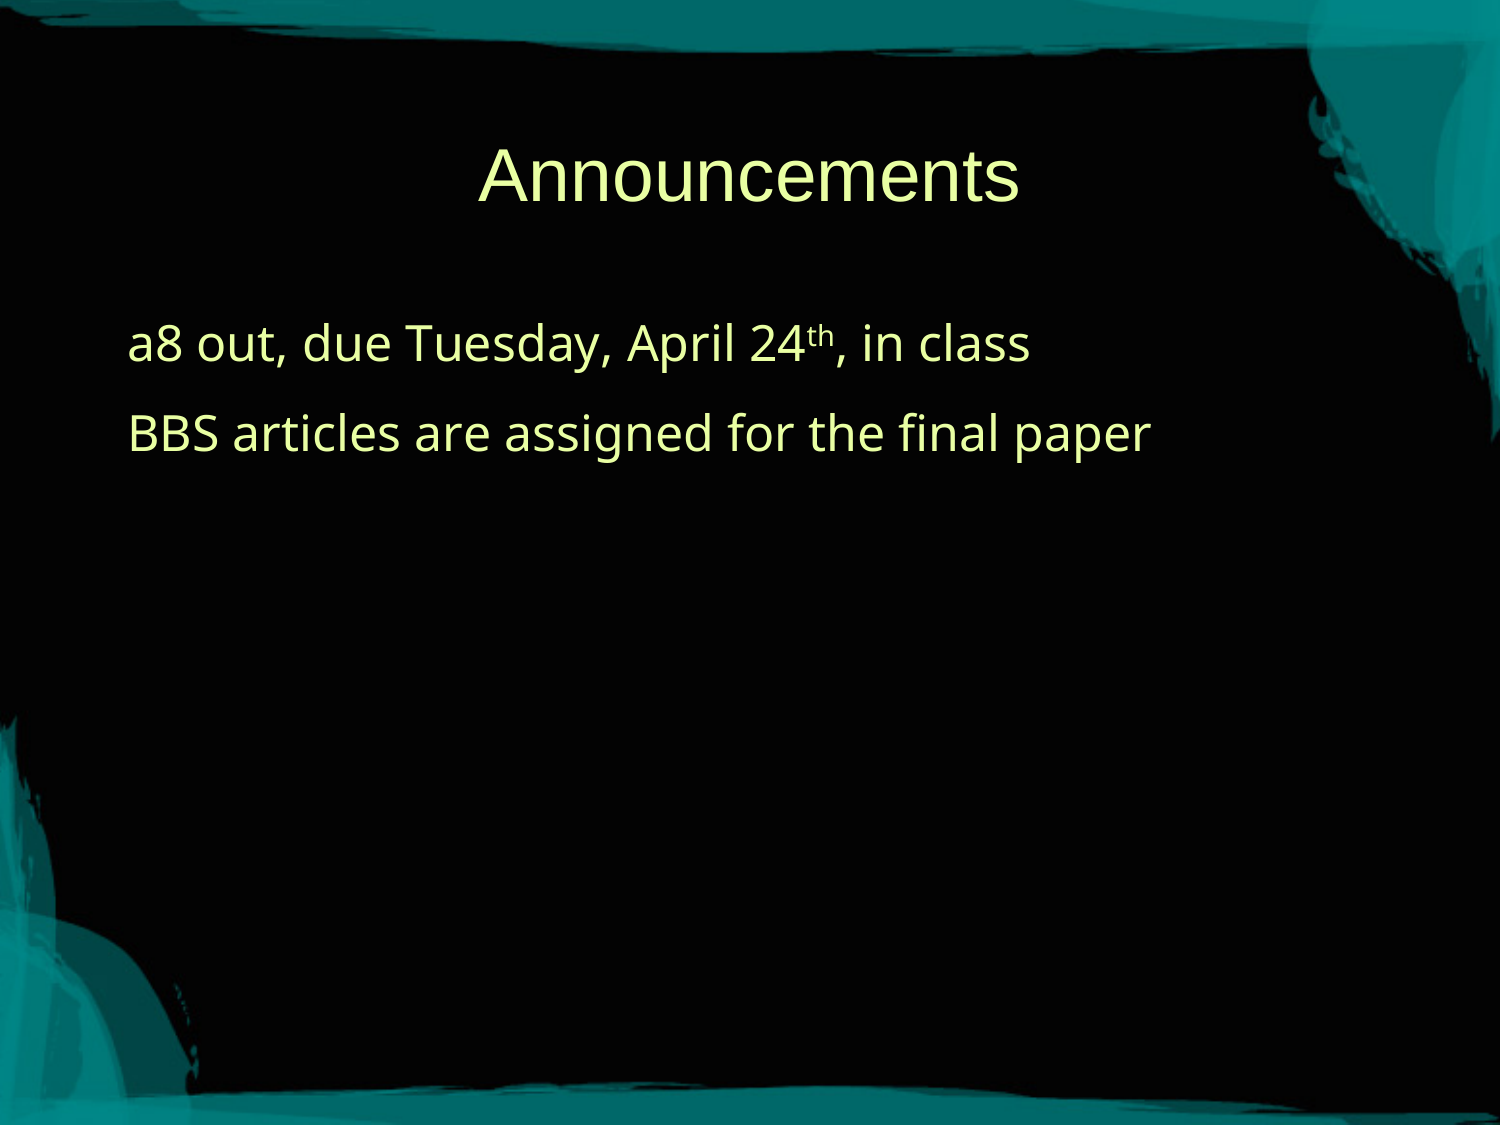

# Announcements
a8 out, due Tuesday, April 24th, in class
BBS articles are assigned for the final paper